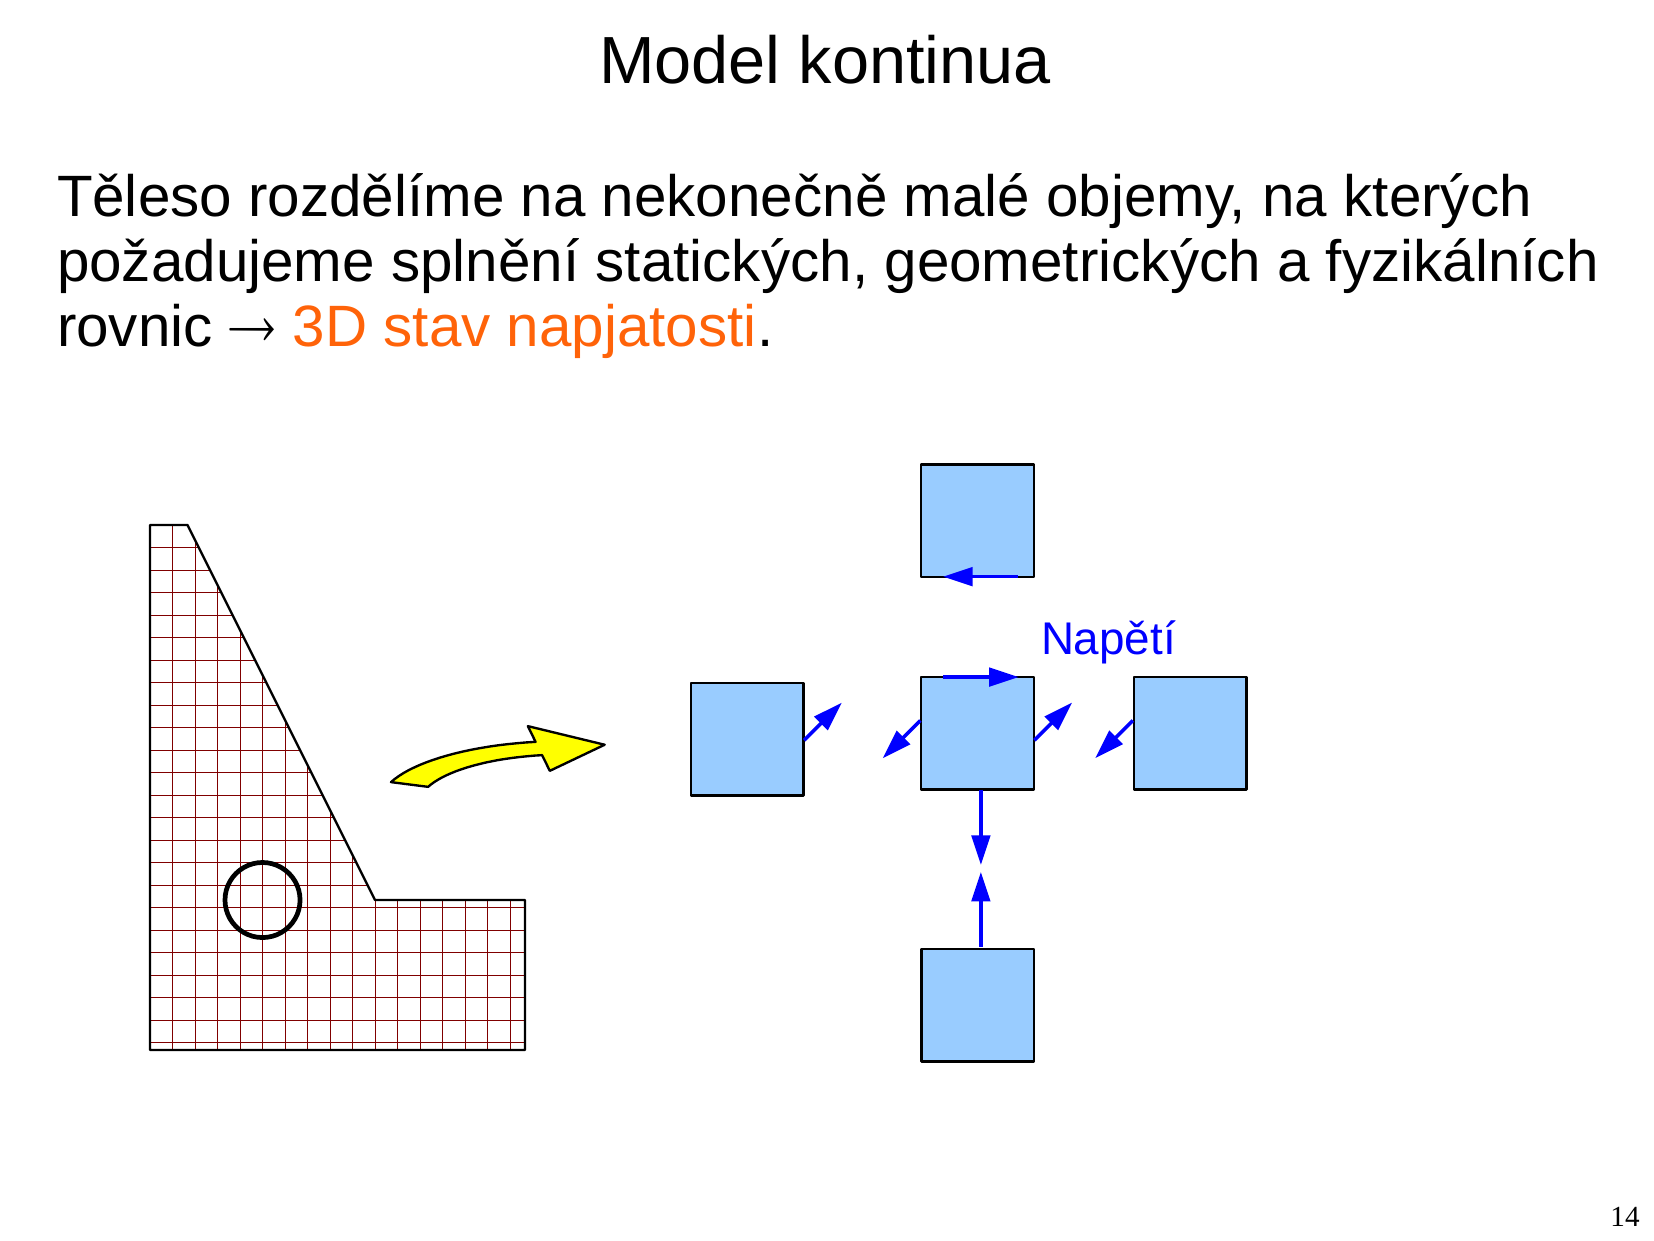

# Model kontinua
Těleso rozdělíme na nekonečně malé objemy, na kterých požadujeme splnění statických, geometrických a fyzikálních rovnic ® 3D stav napjatosti.
Napětí
14